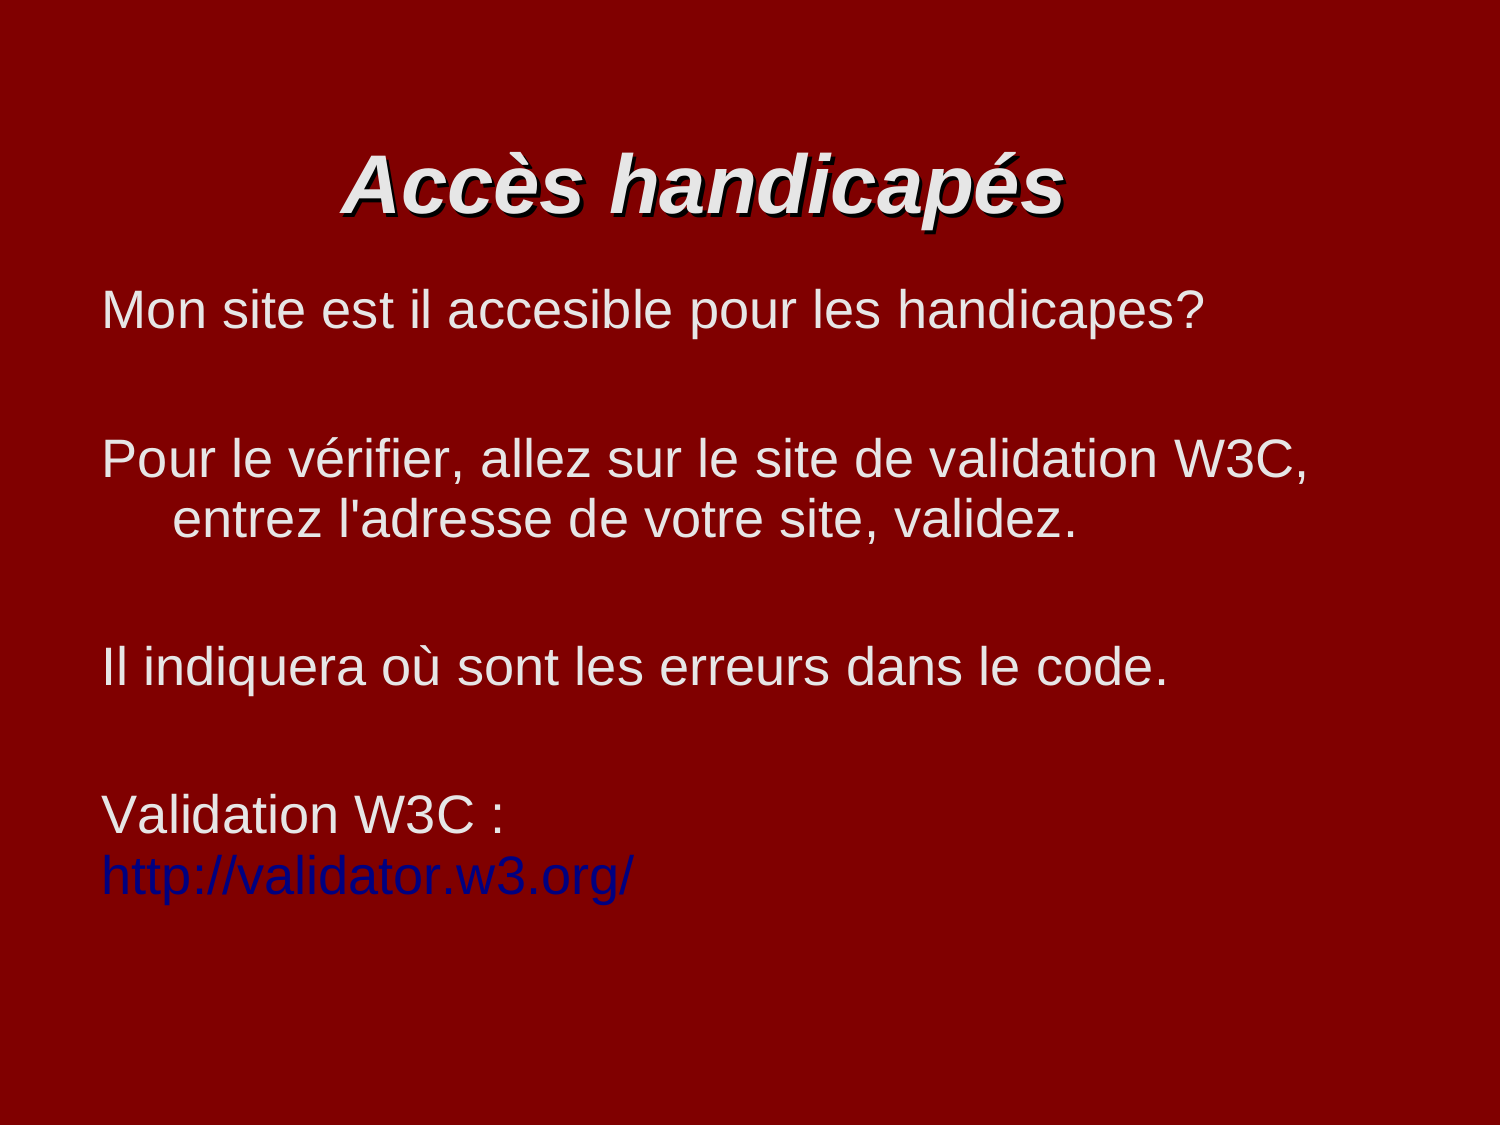

# Accès handicapés
Mon site est il accesible pour les handicapes?
Pour le vérifier, allez sur le site de validation W3C, entrez l'adresse de votre site, validez.
Il indiquera où sont les erreurs dans le code.
Validation W3C :
http://validator.w3.org/